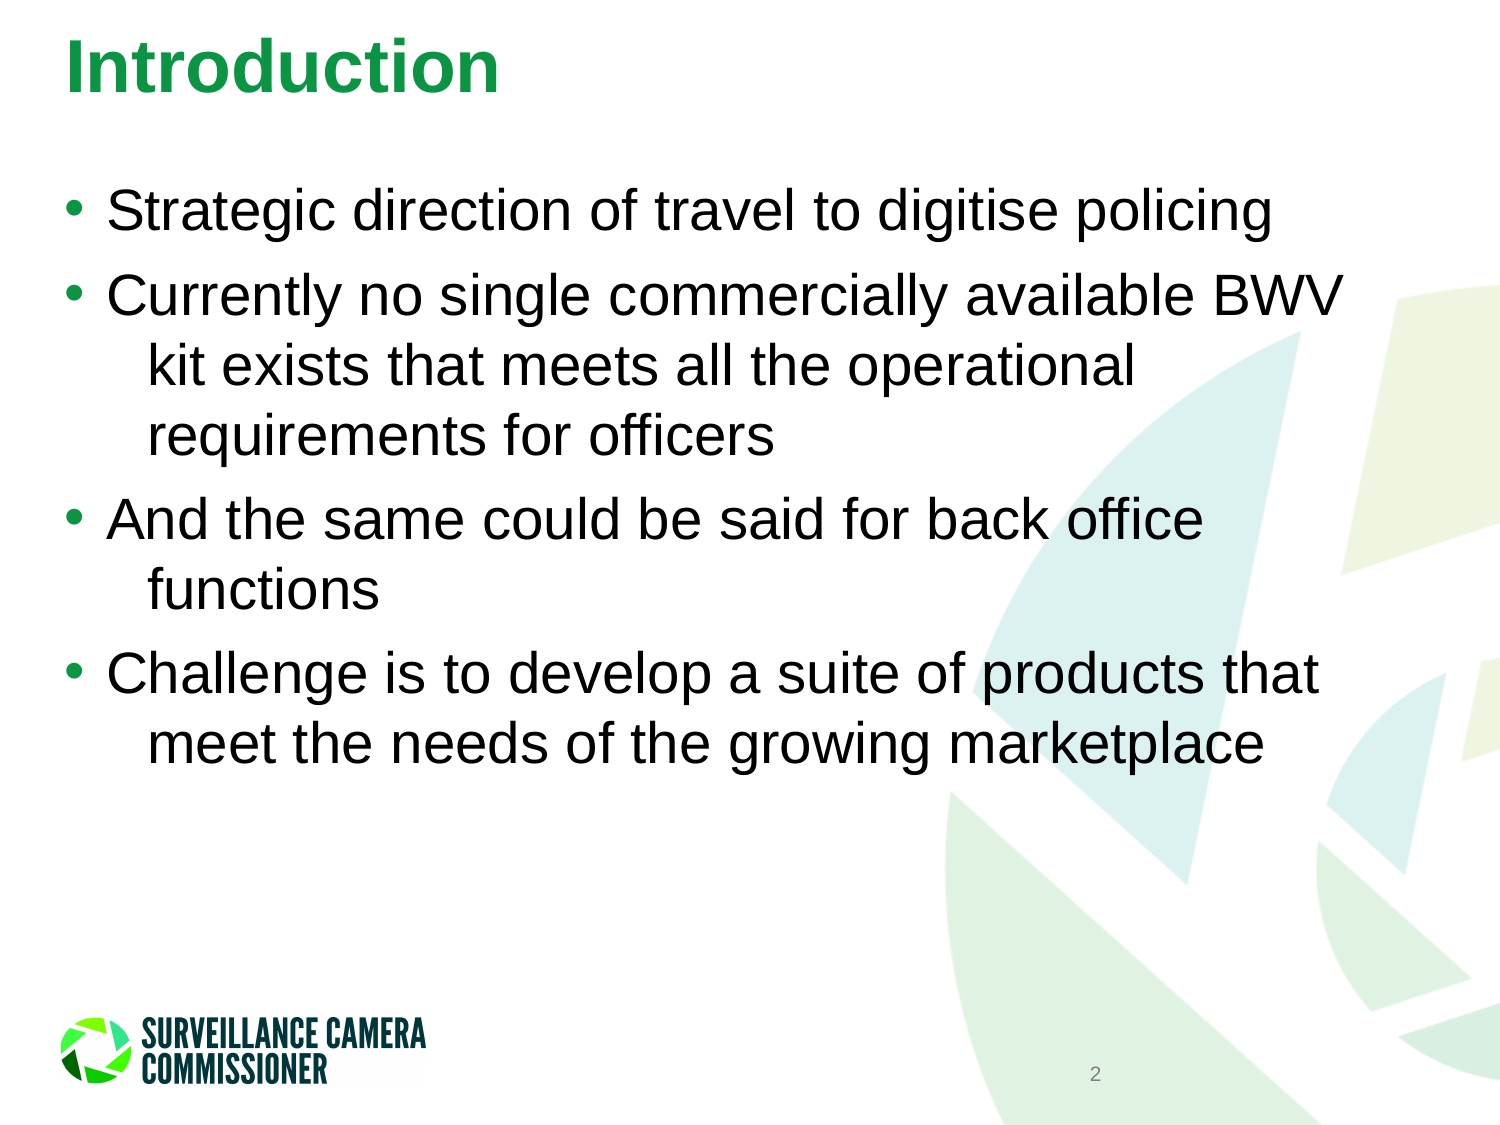

# Introduction
Strategic direction of travel to digitise policing
Currently no single commercially available BWV kit exists that meets all the operational requirements for officers
And the same could be said for back office functions
Challenge is to develop a suite of products that meet the needs of the growing marketplace
2